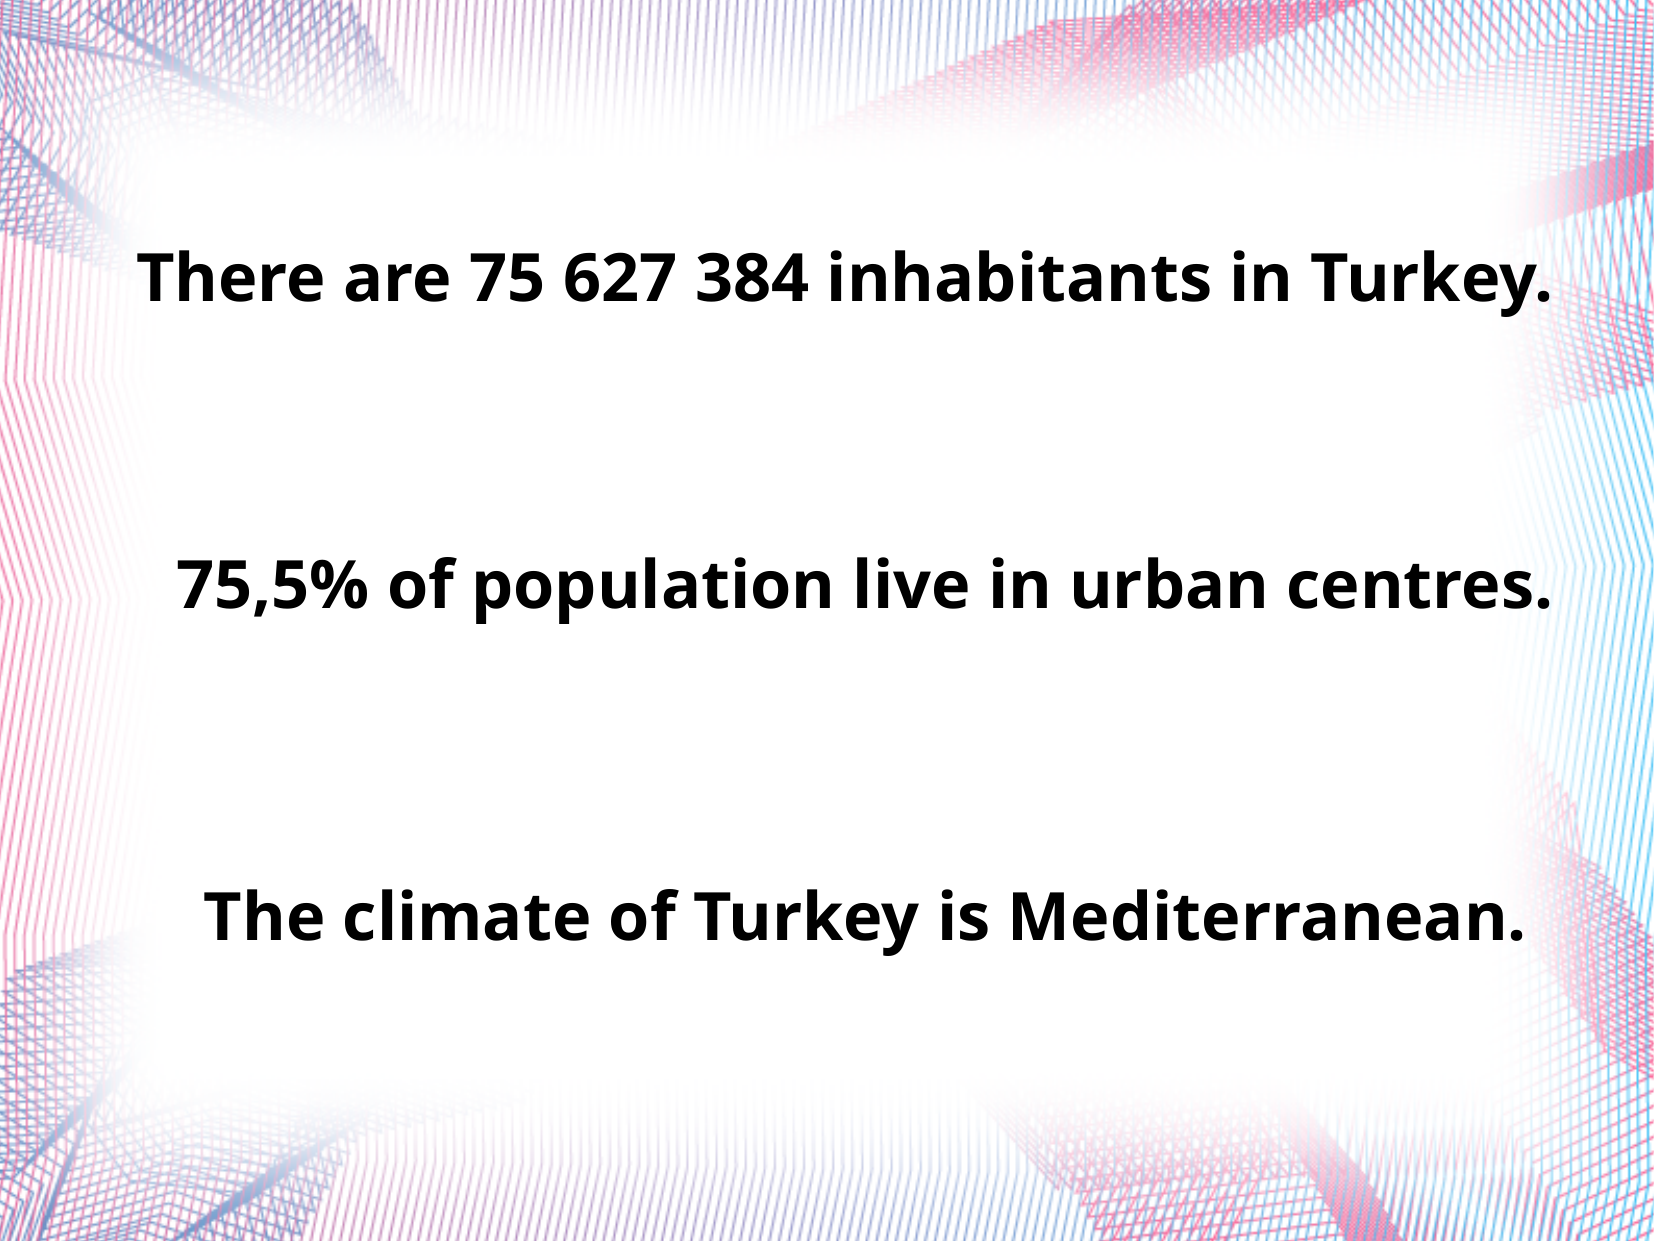

There are 75 627 384 inhabitants in Turkey.
75,5% of population live in urban centres.
The climate of Turkey is Mediterranean.